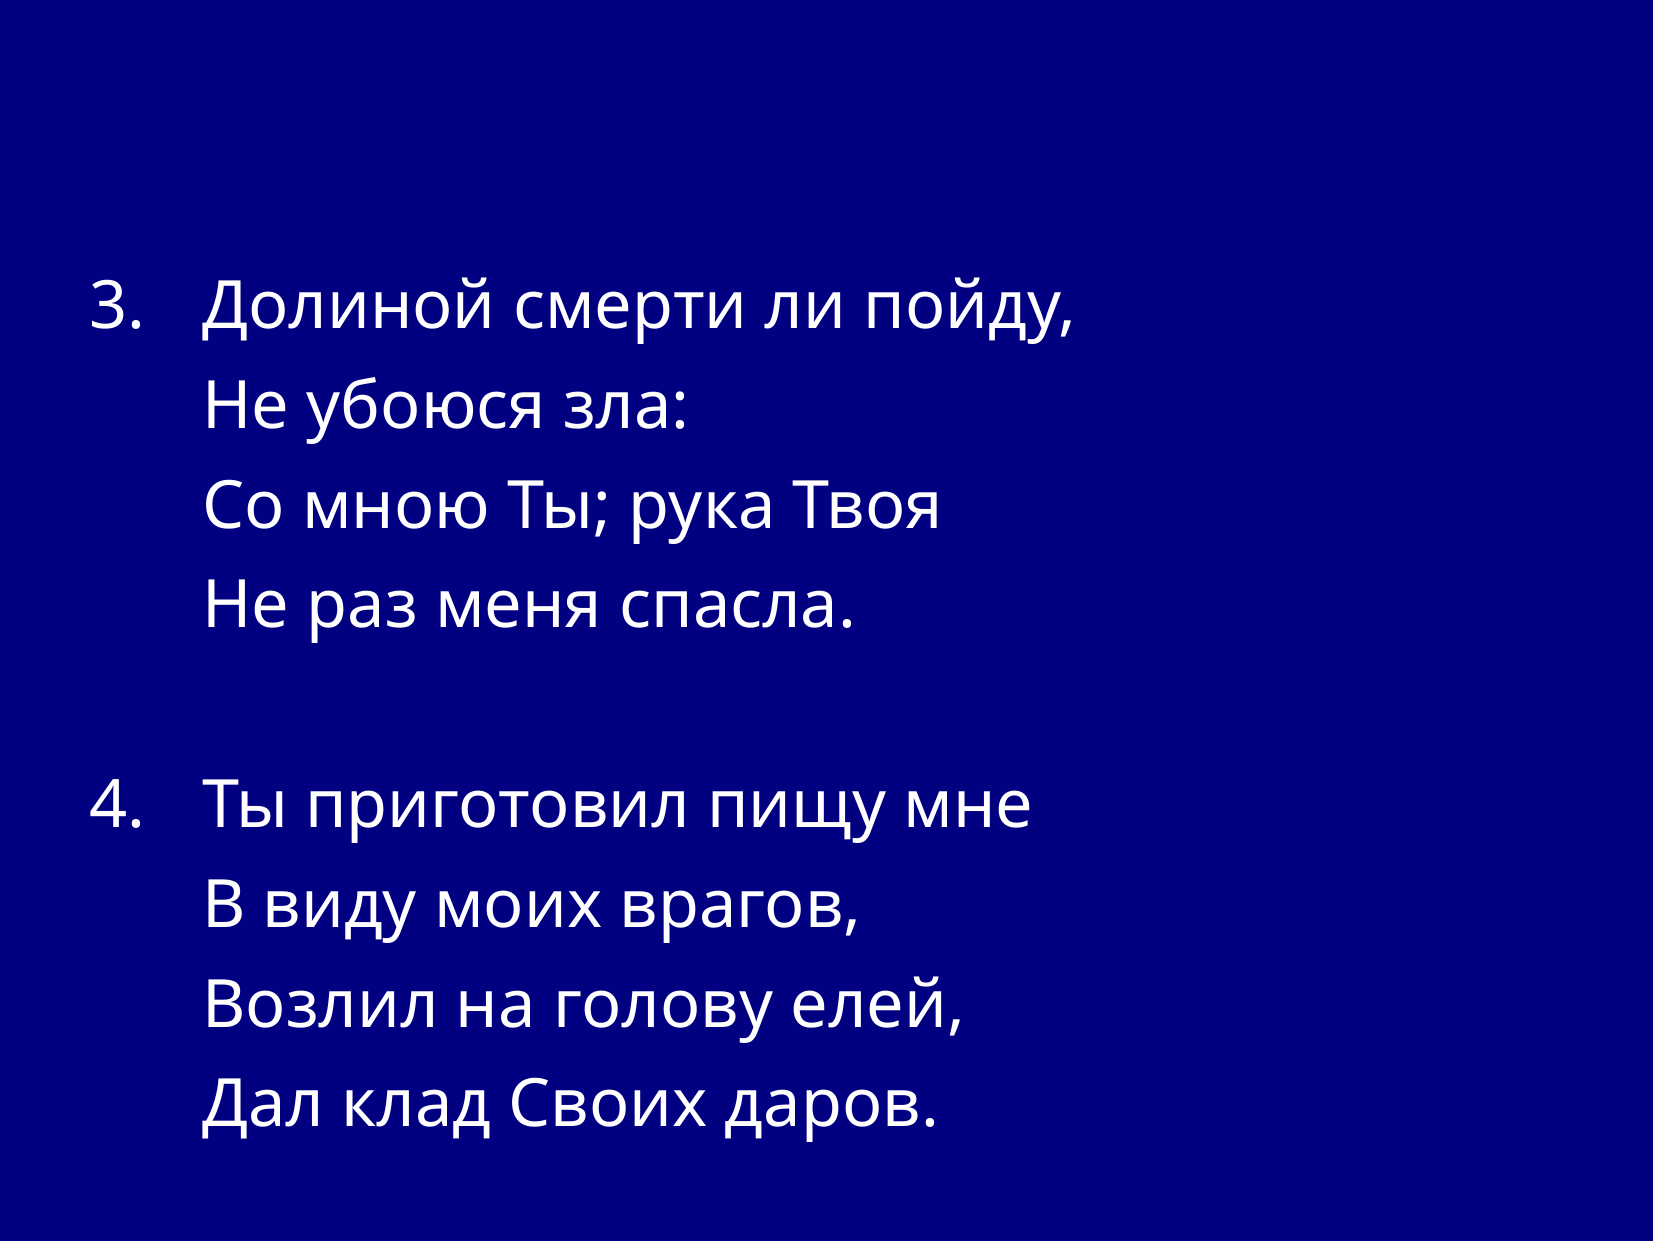

3.	Долиной смерти ли пойду,
	Не убоюся зла:
	Со мною Ты; рука Твоя
	Не раз меня спасла.
4.	Ты приготовил пищу мне
	В виду моих врагов,
	Возлил на голову елей,
	Дал клад Своих даров.